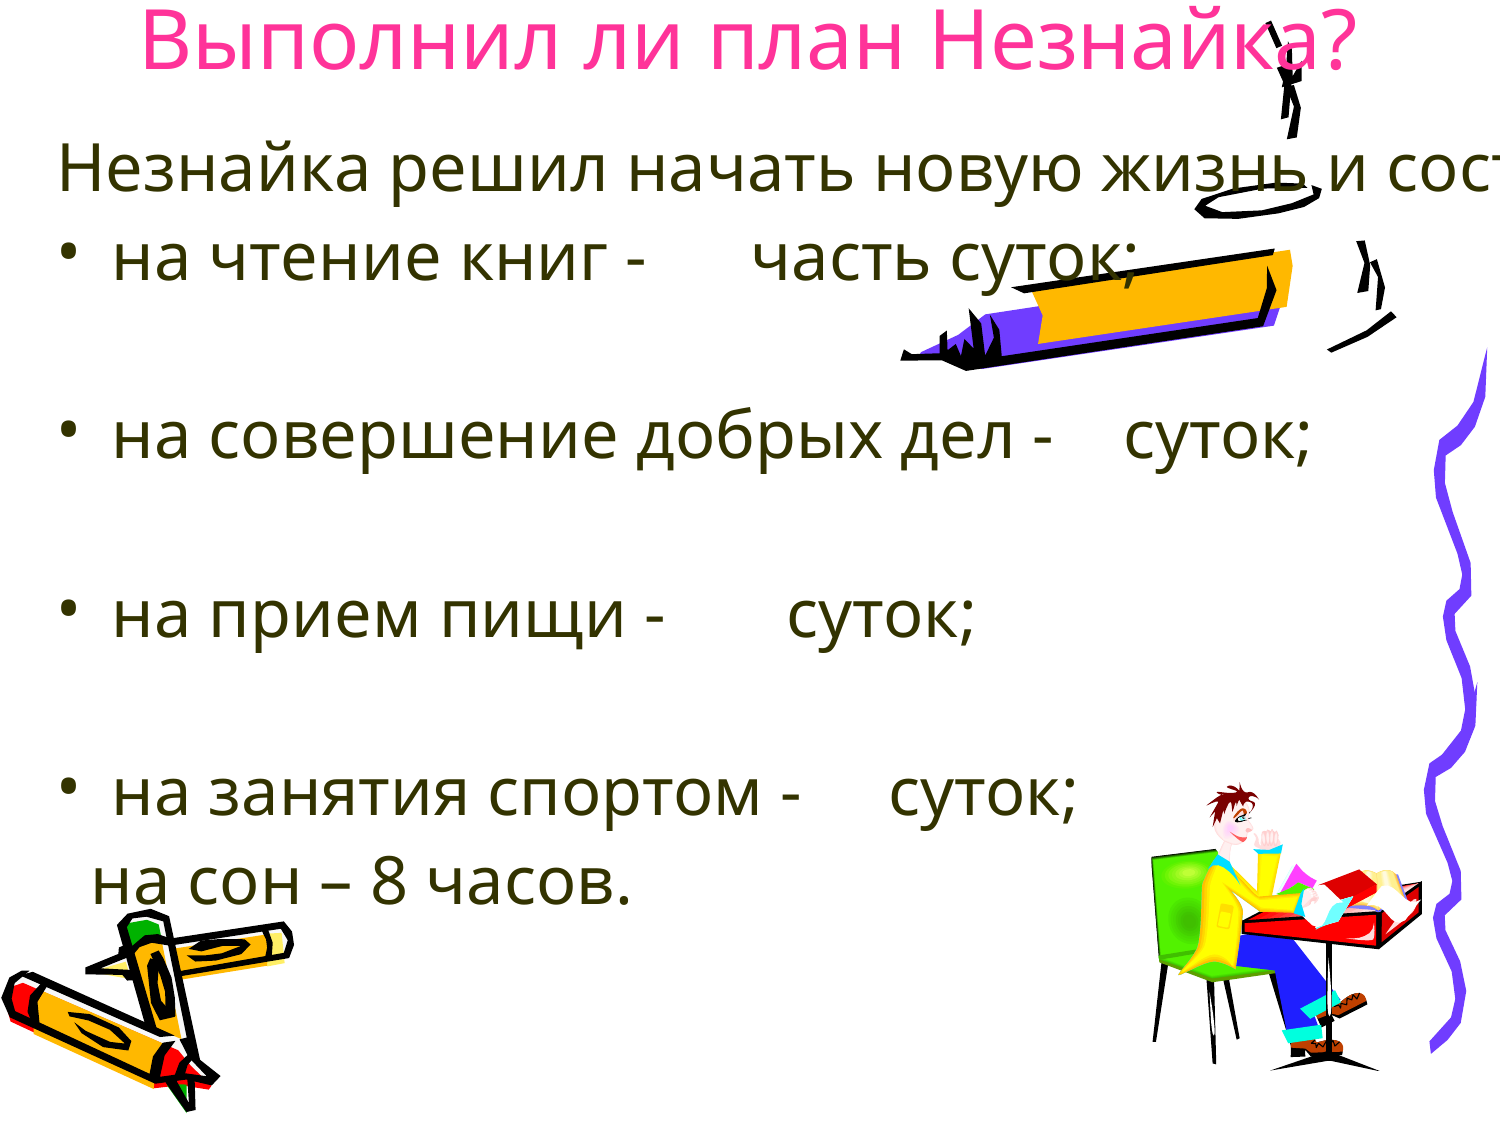

Выполнил ли план Незнайка?
Незнайка решил начать новую жизнь и составил себе такой режим на сутки:
на чтение книг - часть суток;
на совершение добрых дел - суток;
на прием пищи - суток;
на занятия спортом - суток;
 на сон – 8 часов.